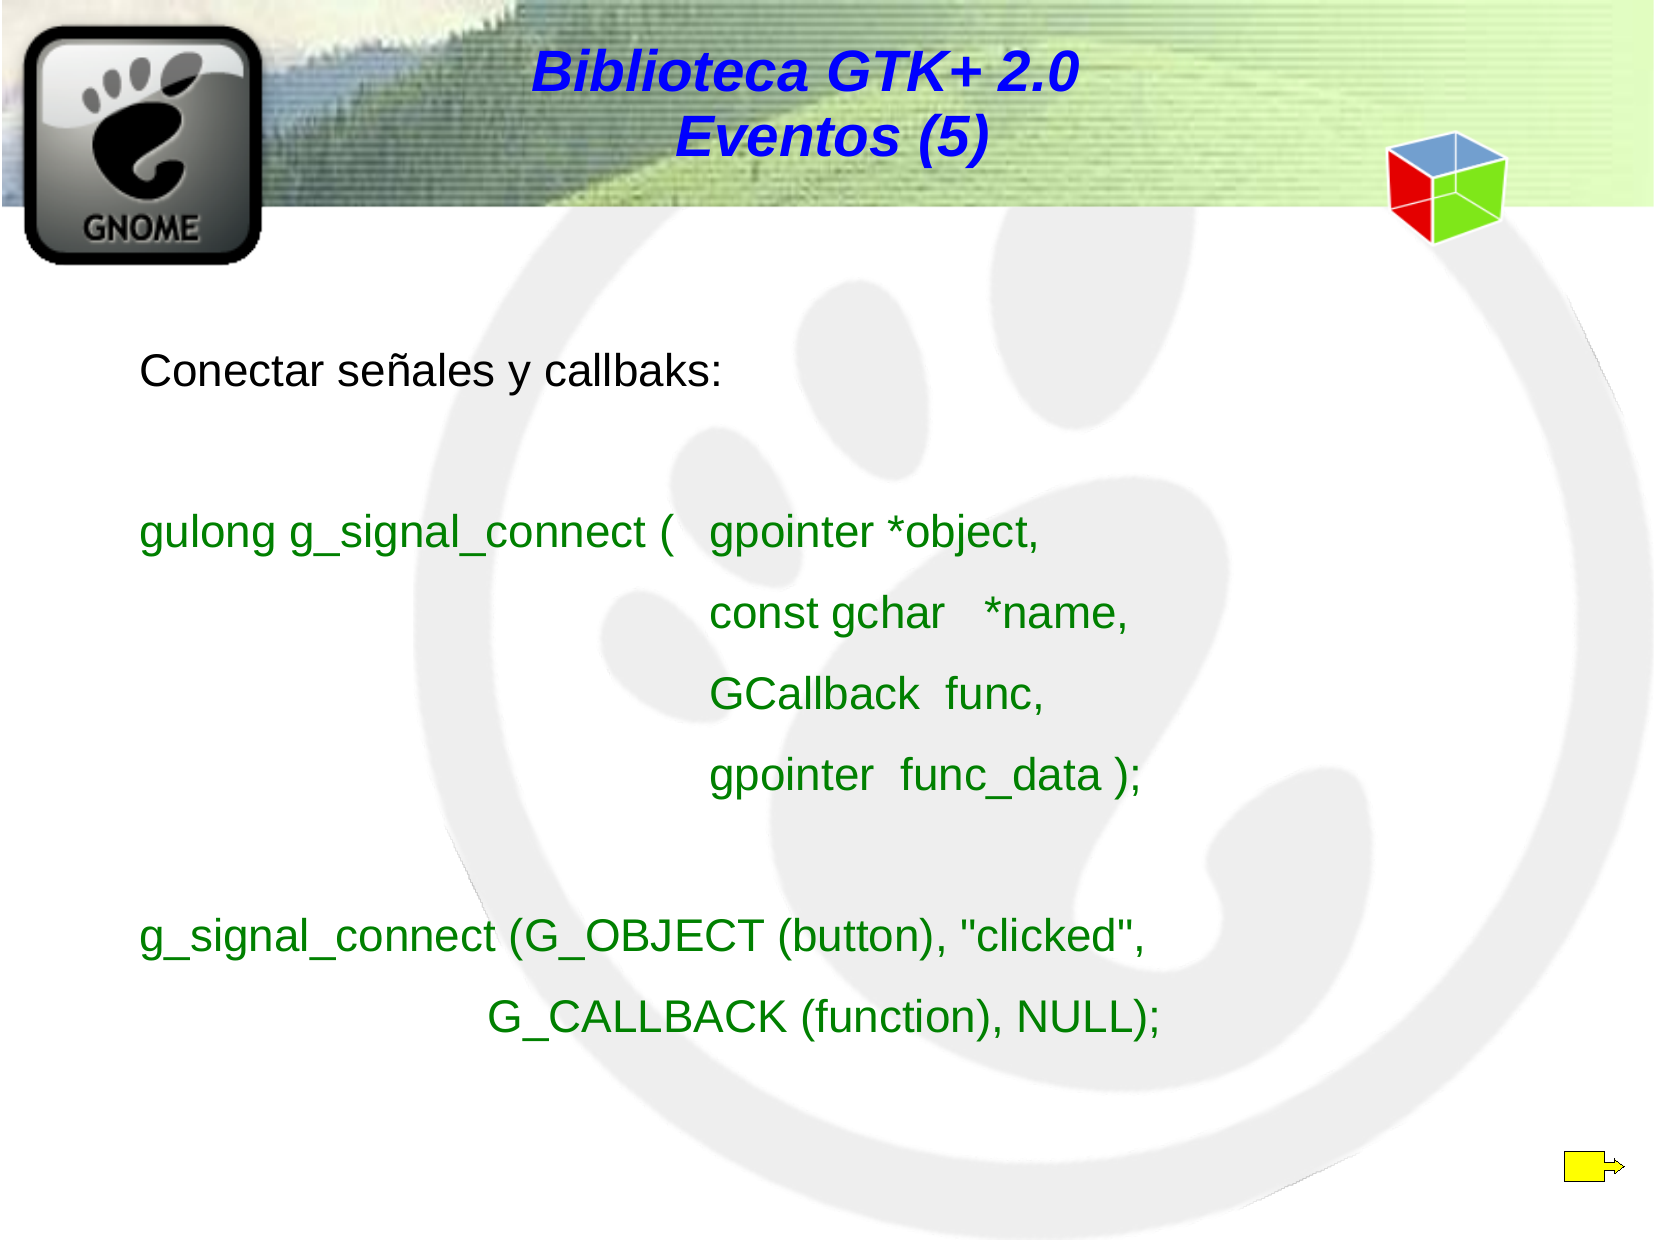

# Biblioteca GTK+ 2.0 Eventos (5)
Conectar señales y callbaks:
gulong g_signal_connect ( 	gpointer *object,
 				const gchar *name,
 				GCallback func,
 				gpointer func_data );
g_signal_connect (G_OBJECT (button), "clicked",
 	G_CALLBACK (function), NULL);